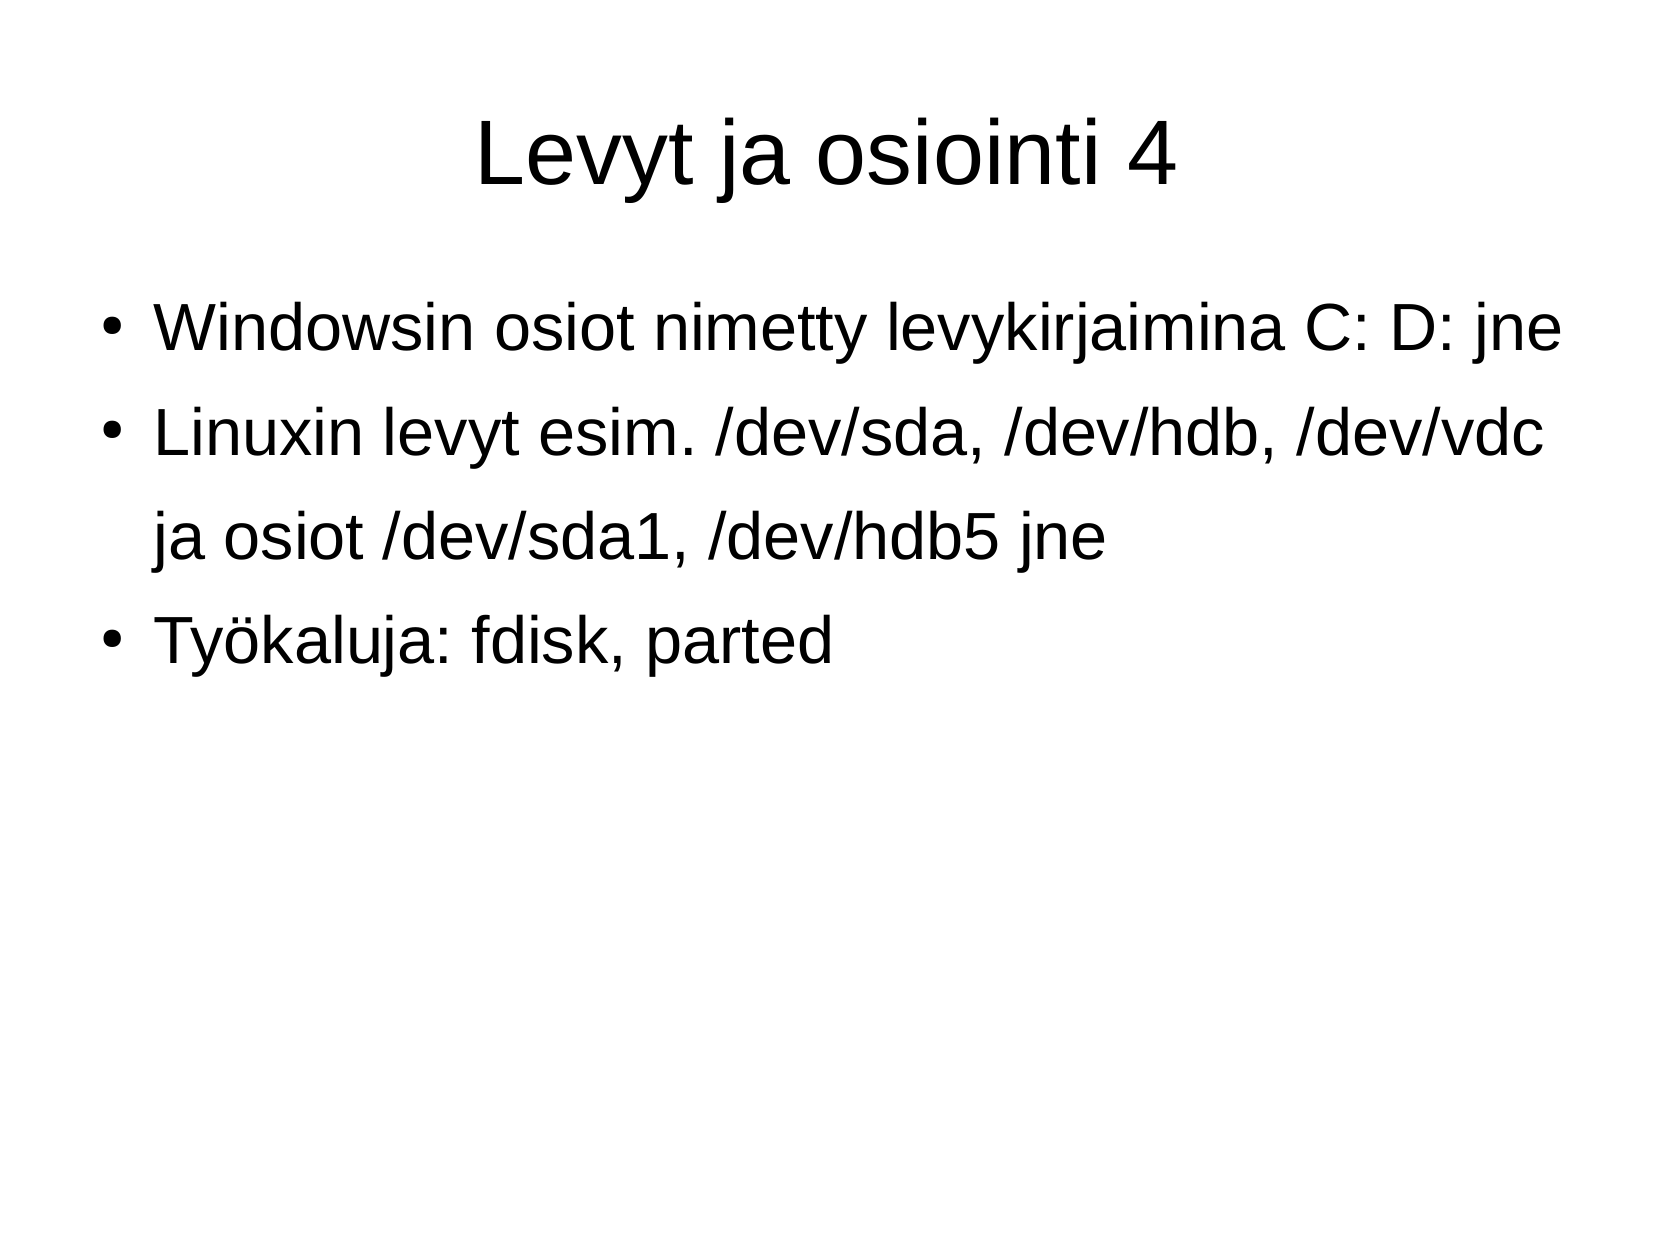

# Levyt ja osiointi 4
Windowsin osiot nimetty levykirjaimina C: D: jne
Linuxin levyt esim. /dev/sda, /dev/hdb, /dev/vdc
ja osiot /dev/sda1, /dev/hdb5 jne
Työkaluja: fdisk, parted